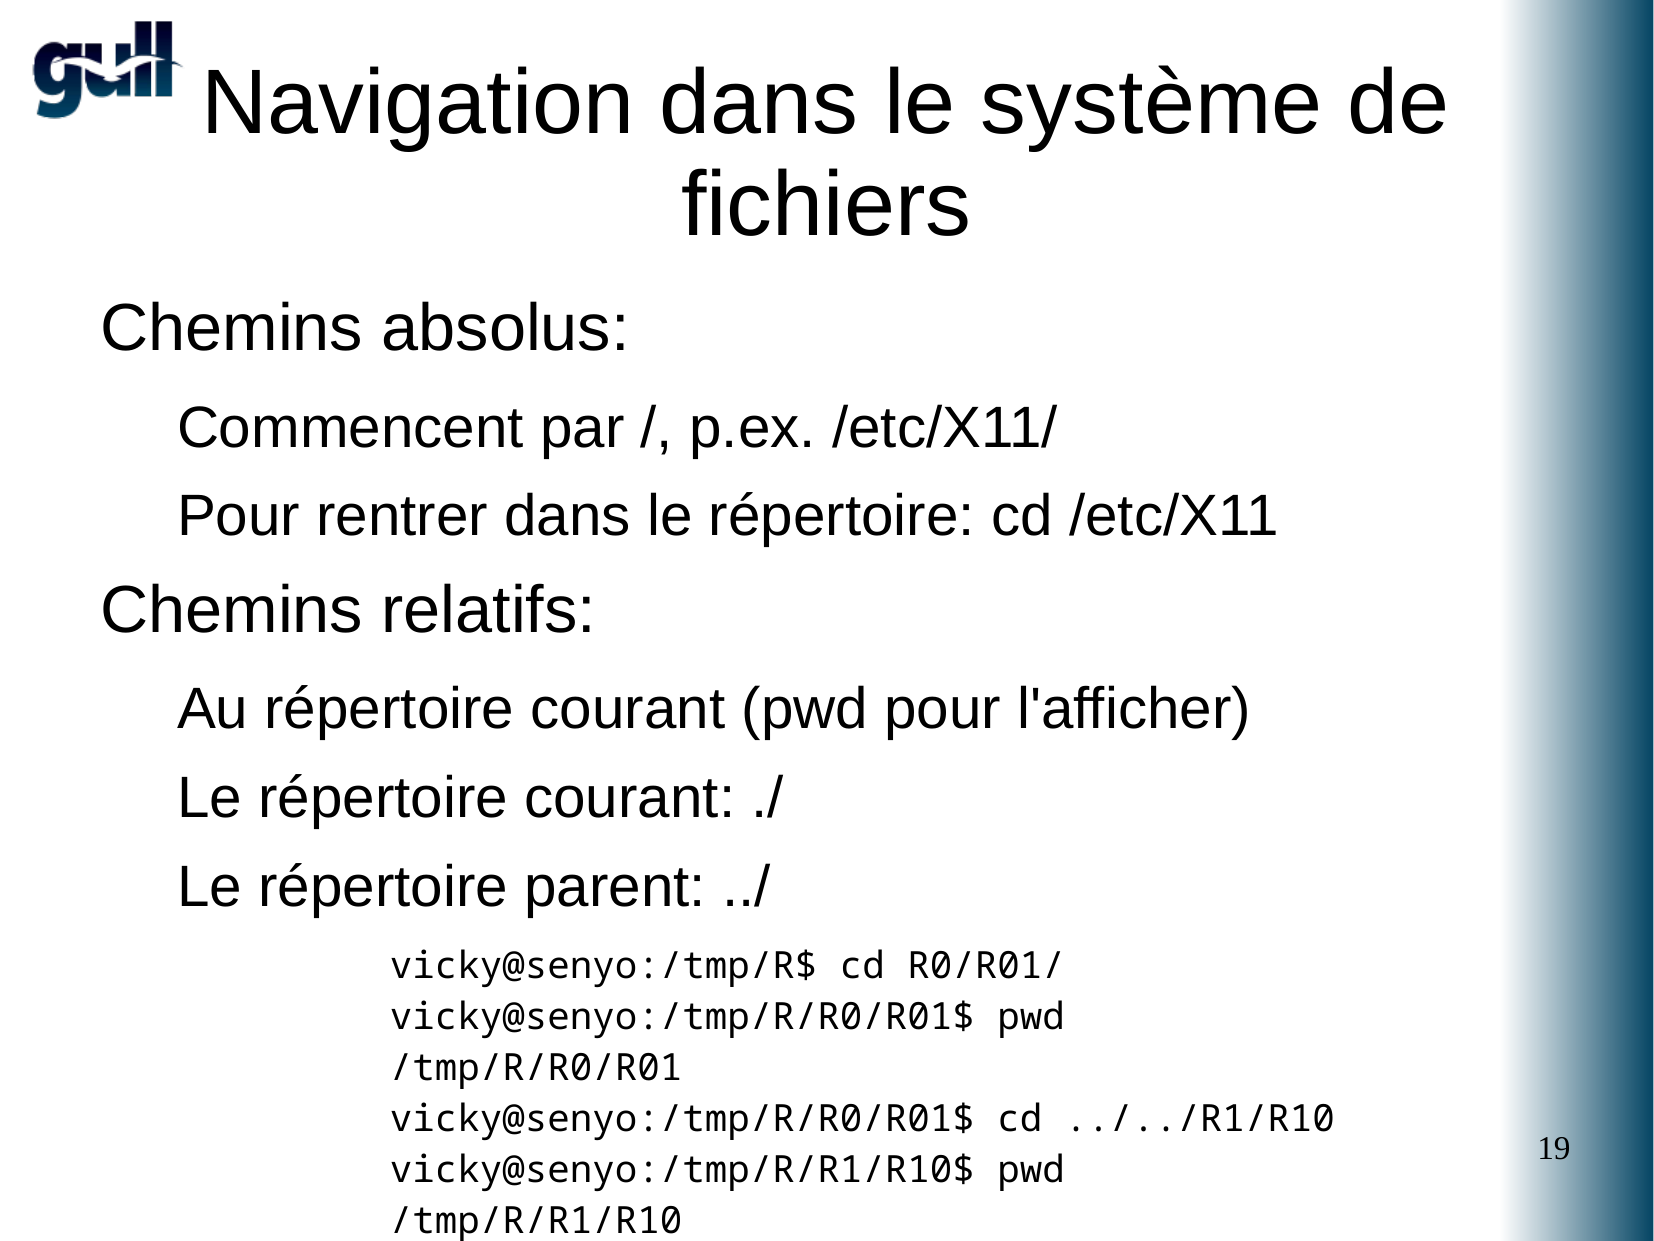

# Navigation dans le système de fichiers
Chemins absolus:
Commencent par /, p.ex. /etc/X11/
Pour rentrer dans le répertoire: cd /etc/X11
Chemins relatifs:
Au répertoire courant (pwd pour l'afficher)
Le répertoire courant: ./
Le répertoire parent: ../
vicky@senyo:/tmp/R$ cd R0/R01/
vicky@senyo:/tmp/R/R0/R01$ pwd
/tmp/R/R0/R01
vicky@senyo:/tmp/R/R0/R01$ cd ../../R1/R10
vicky@senyo:/tmp/R/R1/R10$ pwd
/tmp/R/R1/R10
19